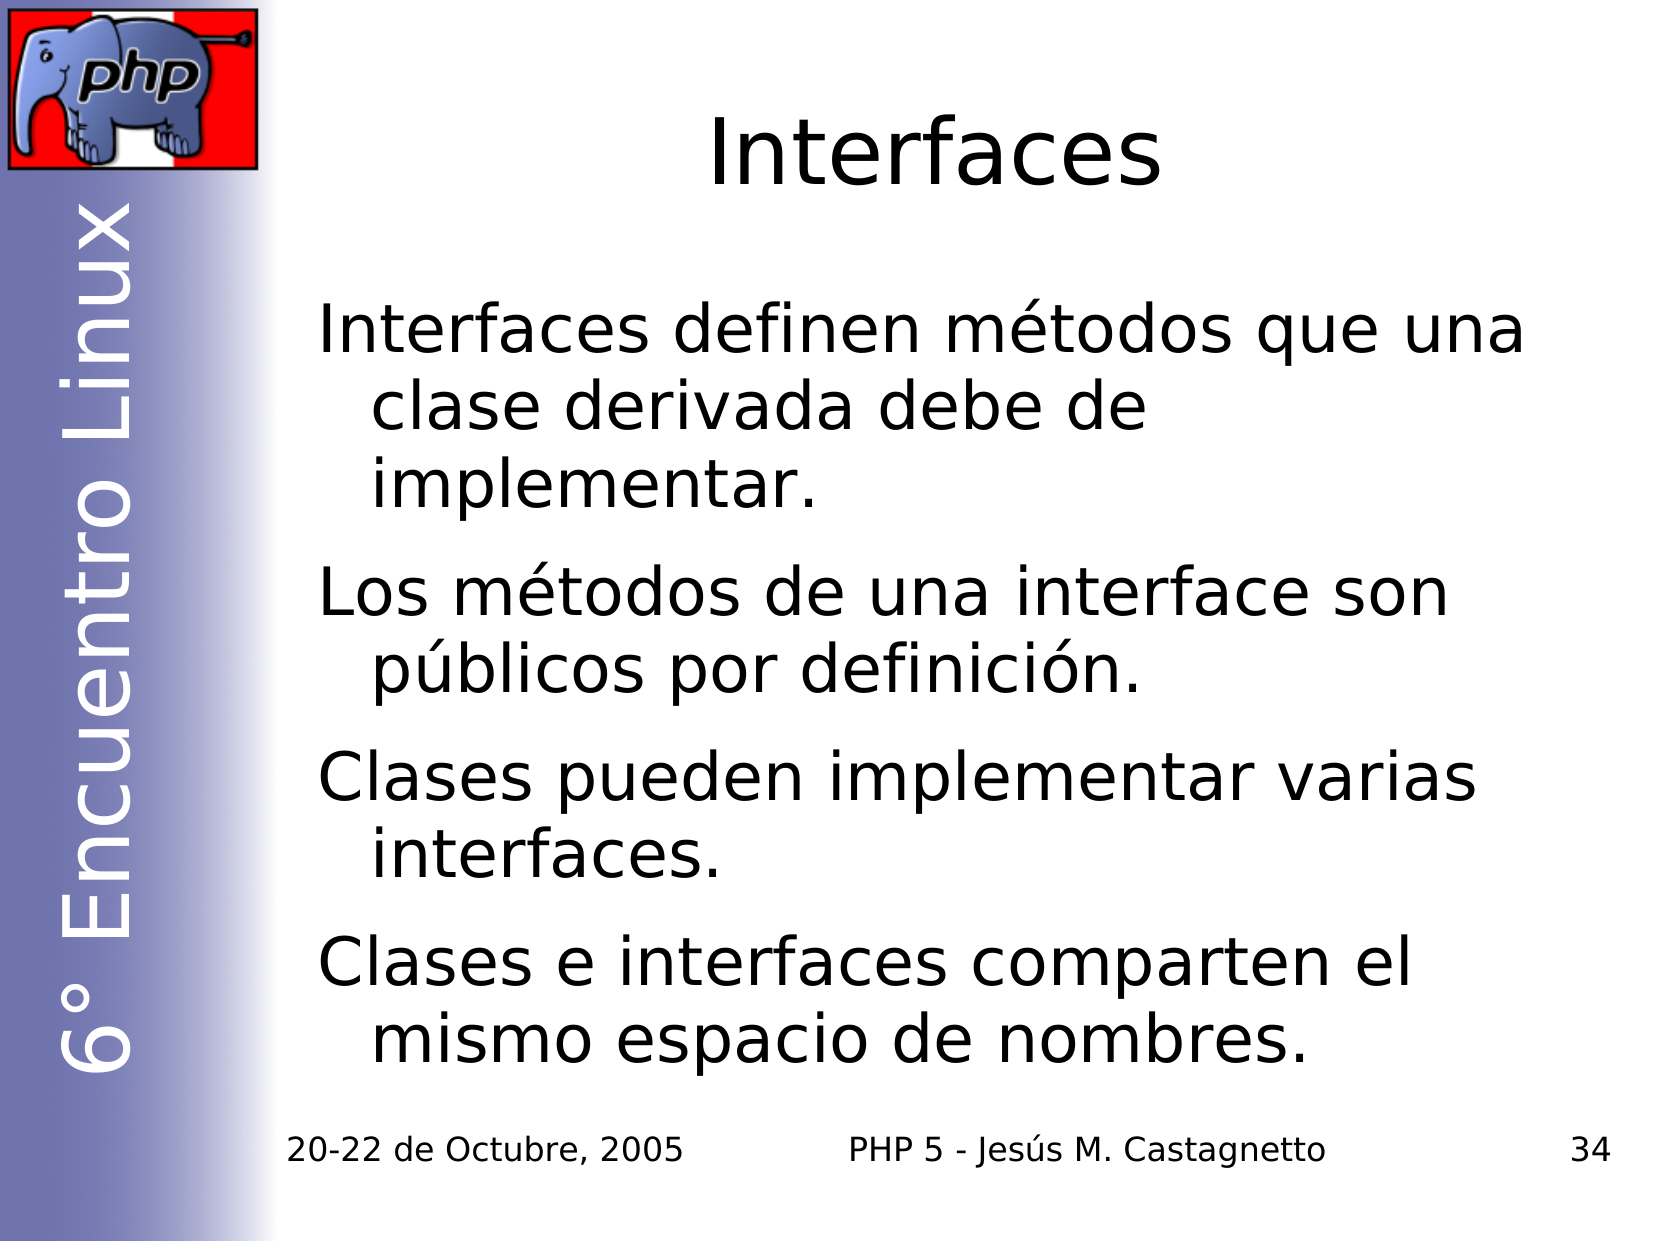

# Interfaces
Interfaces definen métodos que una clase derivada debe de implementar.
Los métodos de una interface son públicos por definición.
Clases pueden implementar varias interfaces.
Clases e interfaces comparten el mismo espacio de nombres.
20-22 de Octubre, 2005
PHP 5 - Jesús M. Castagnetto
34